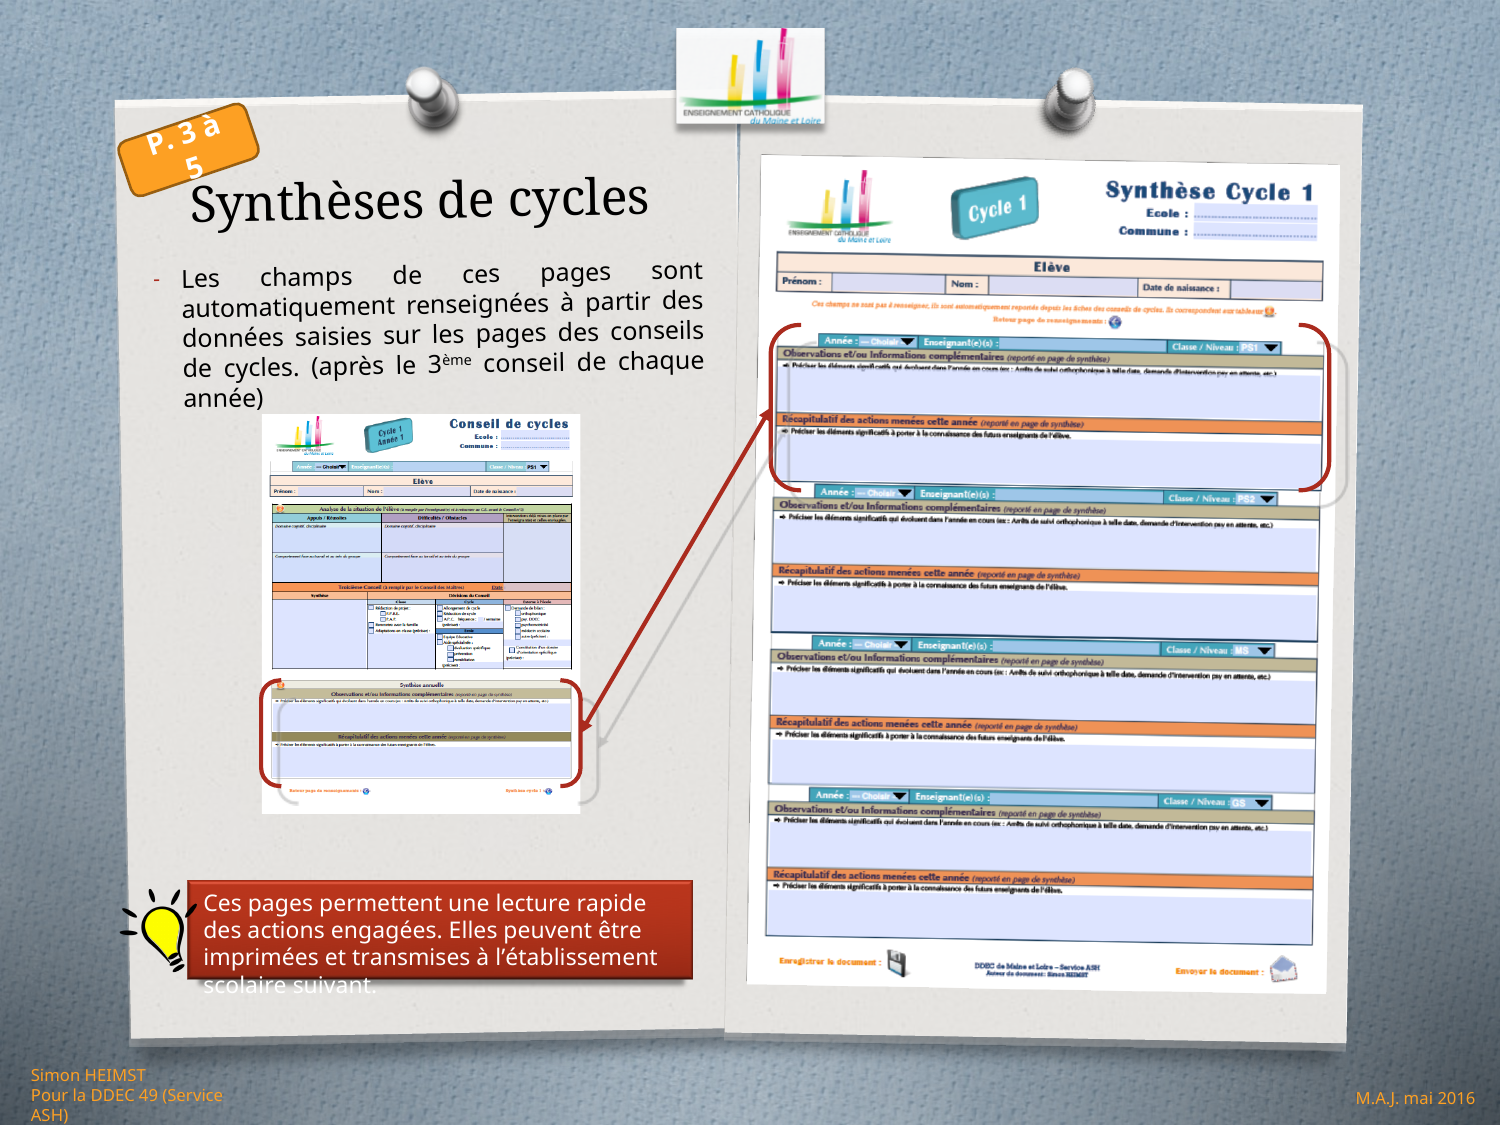

P. 3 à 5
# Synthèses de cycles
Les champs de ces pages sont automatiquement renseignées à partir des données saisies sur les pages des conseils de cycles. (après le 3ème conseil de chaque année)
Ces pages permettent une lecture rapide des actions engagées. Elles peuvent être imprimées et transmises à l’établissement scolaire suivant.
Simon HEIMST
Pour la DDEC 49 (Service ASH)
M.A.J. mai 2016